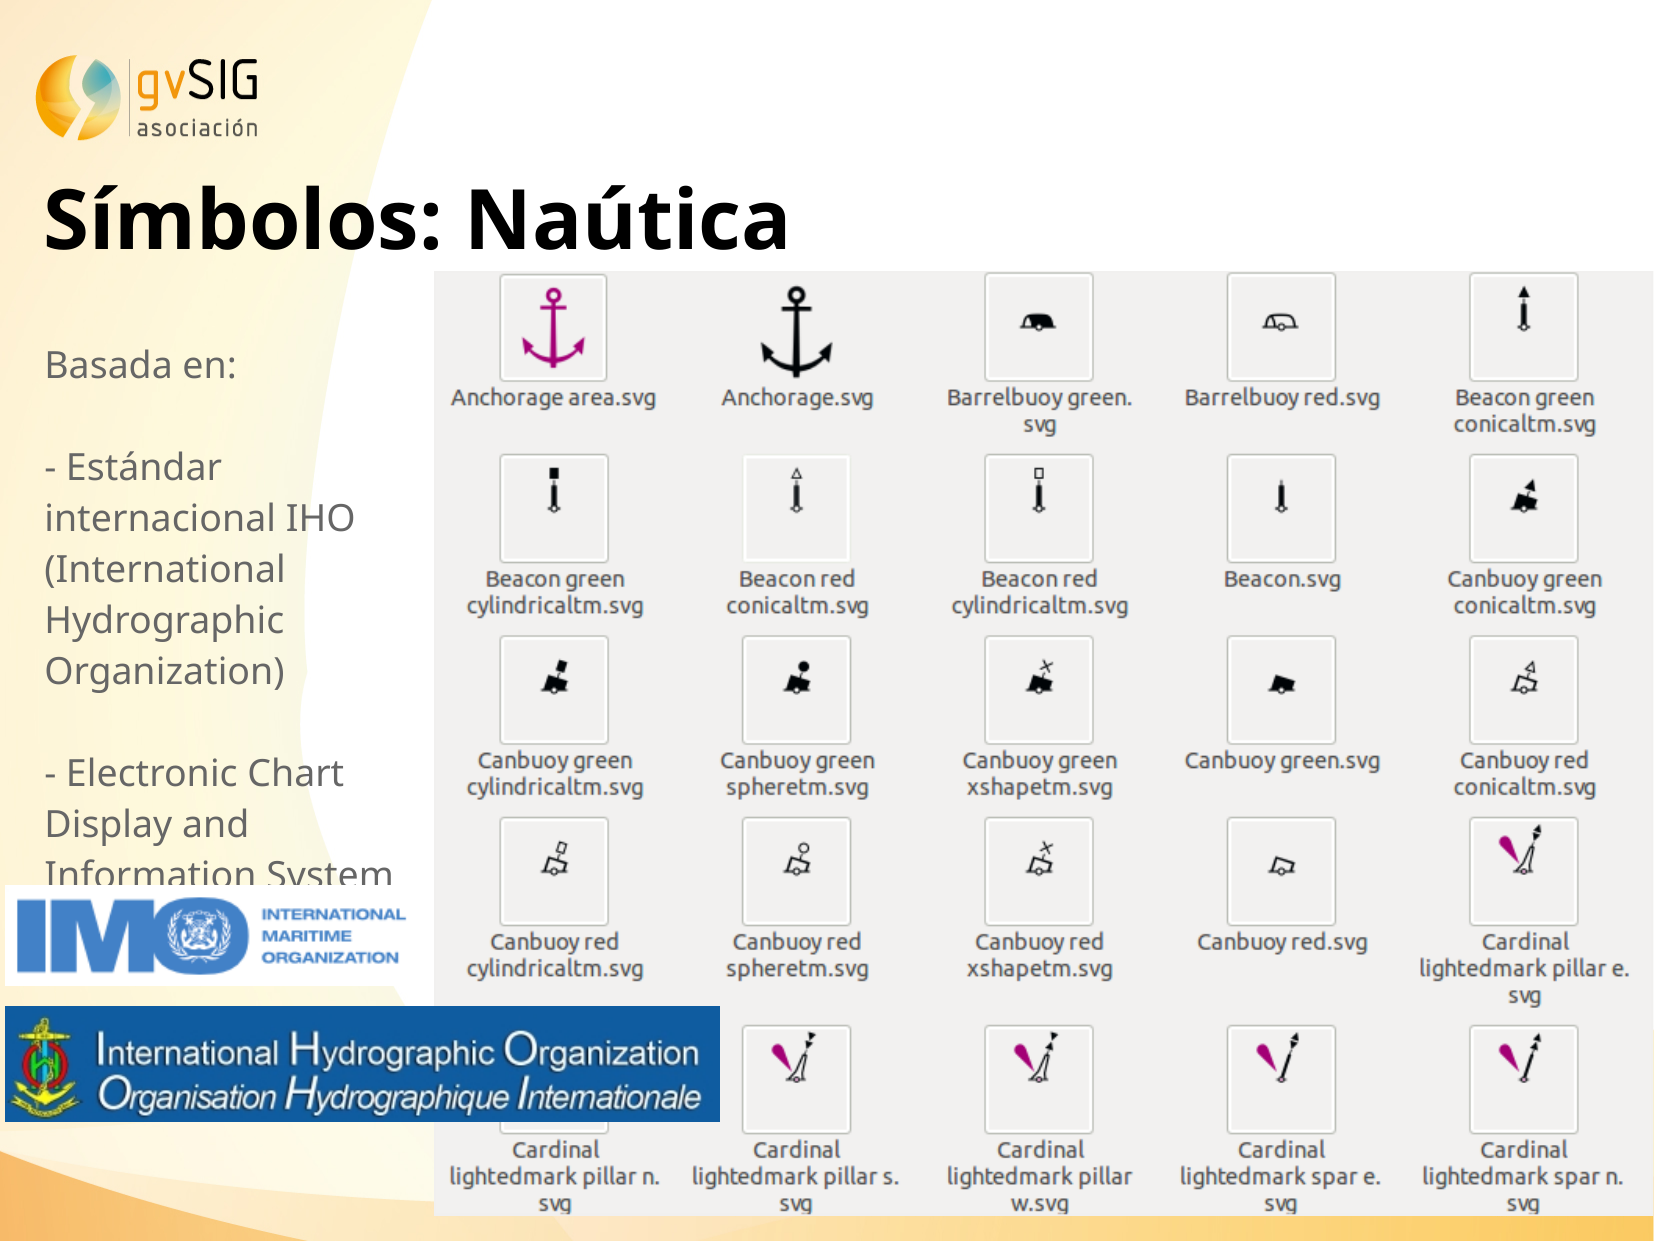

# Símbolos: Naútica
Basada en:
- Estándar internacional IHO (International Hydrographic Organization)
- Electronic Chart Display and Information System (ECDIS)